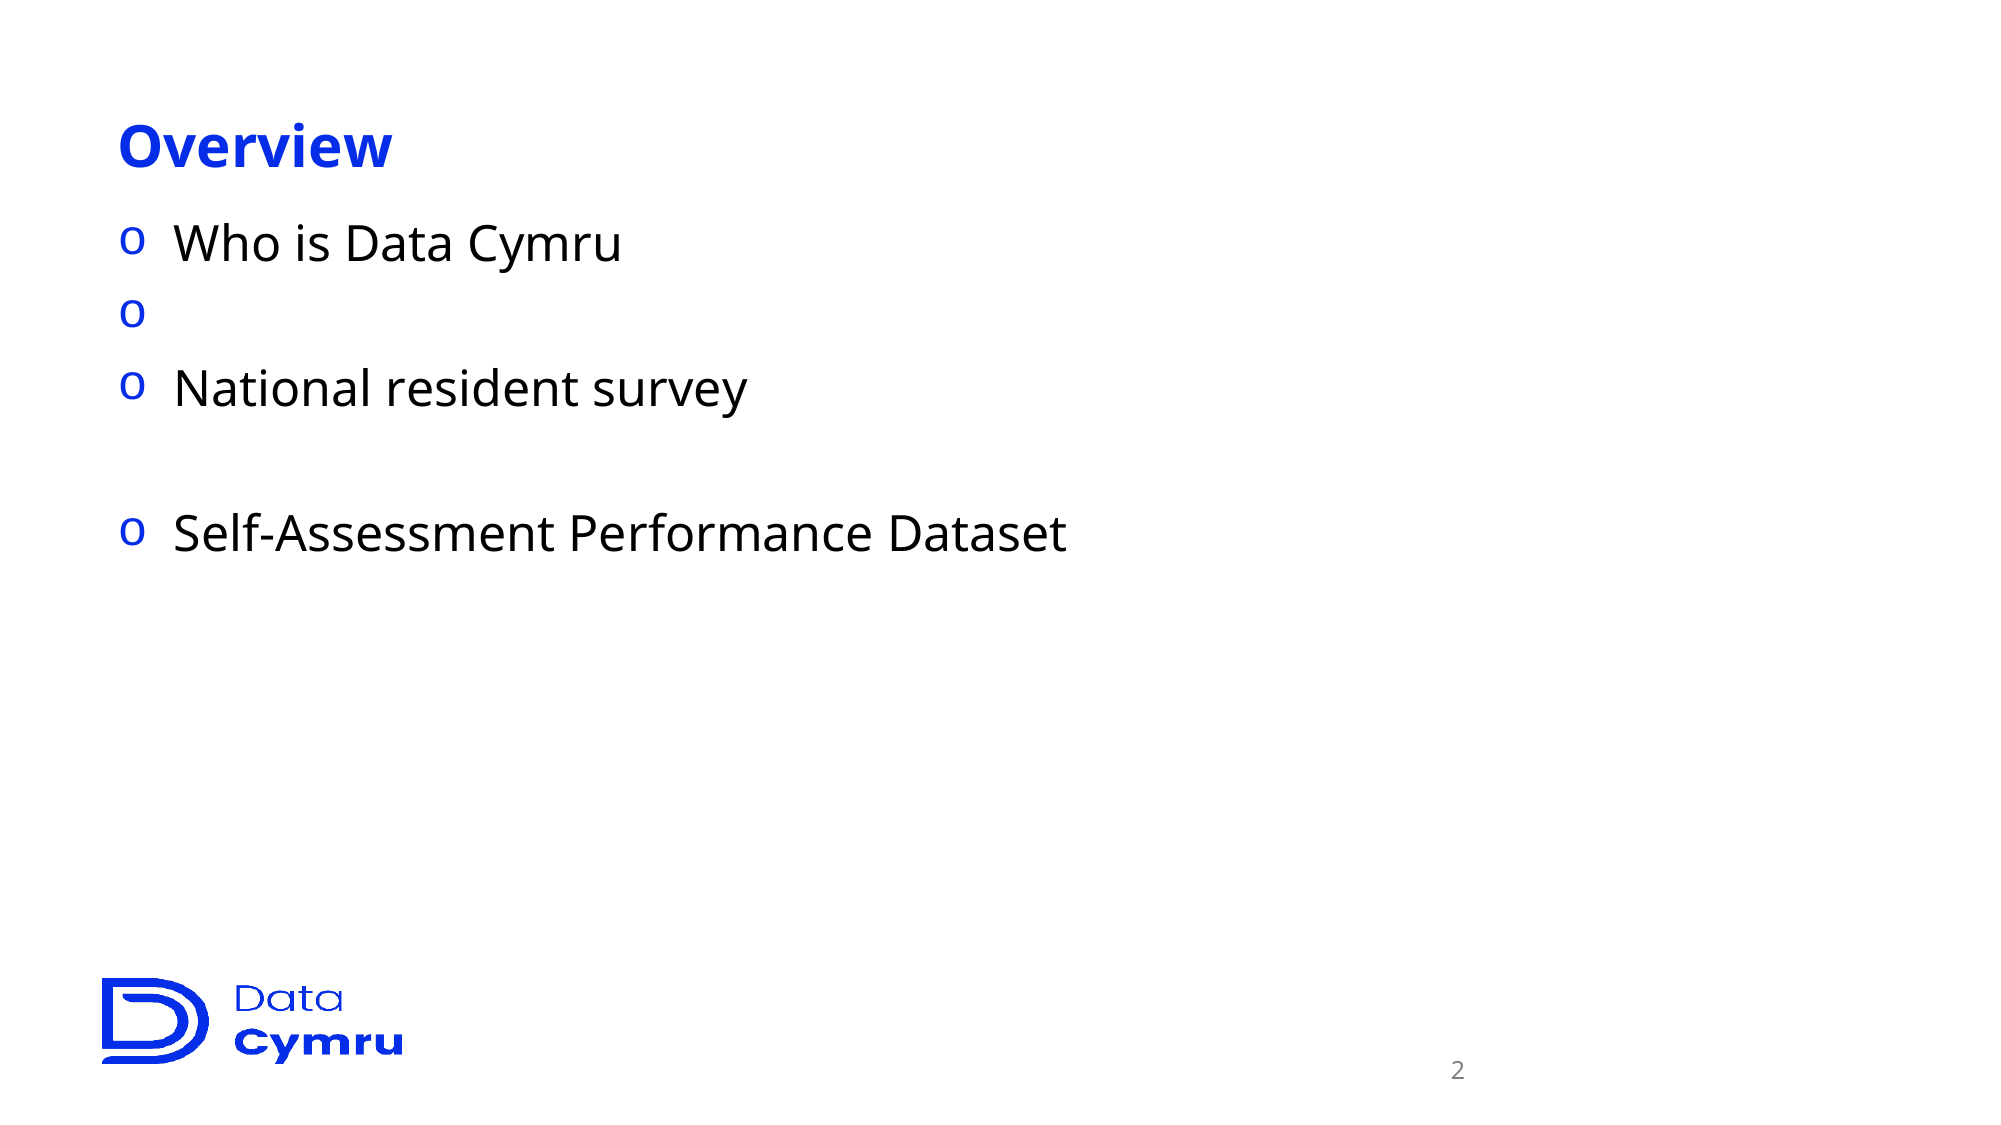

# Overview
Who is Data Cymru
National resident survey
Self-Assessment Performance Dataset